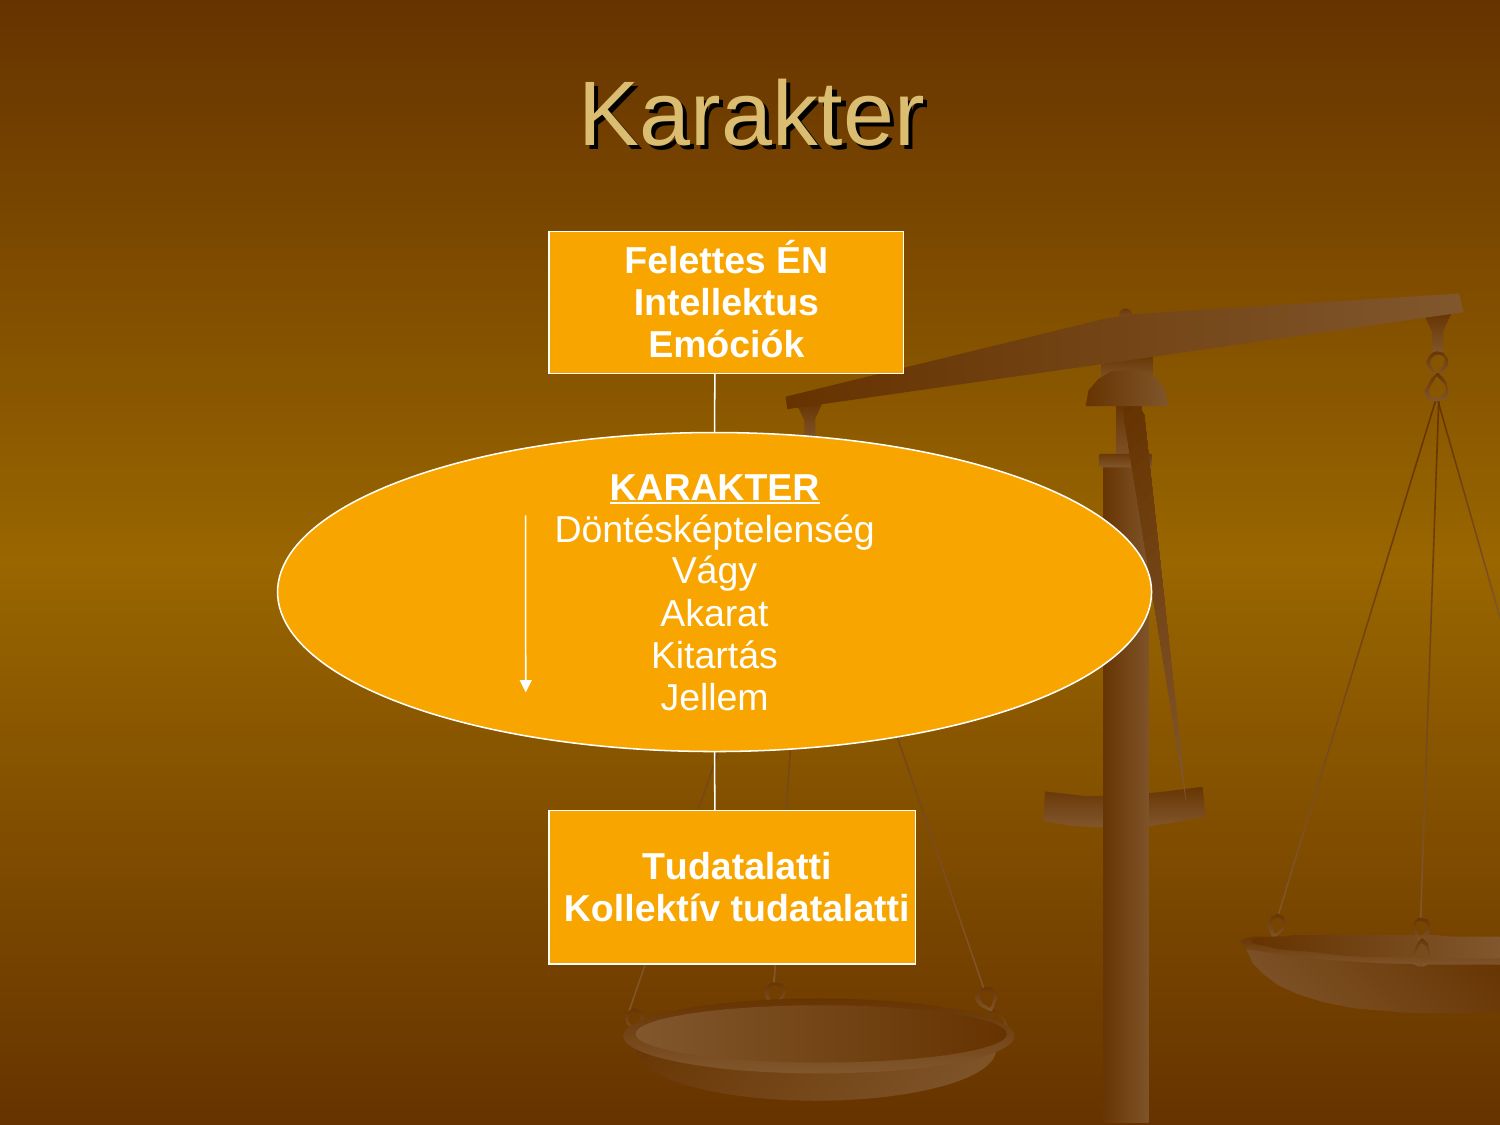

# Karakter
Felettes ÉN
Intellektus
Emóciók
KARAKTER
Döntésképtelenség
Vágy
Akarat
Kitartás
Jellem
Tudatalatti
Kollektív tudatalatti